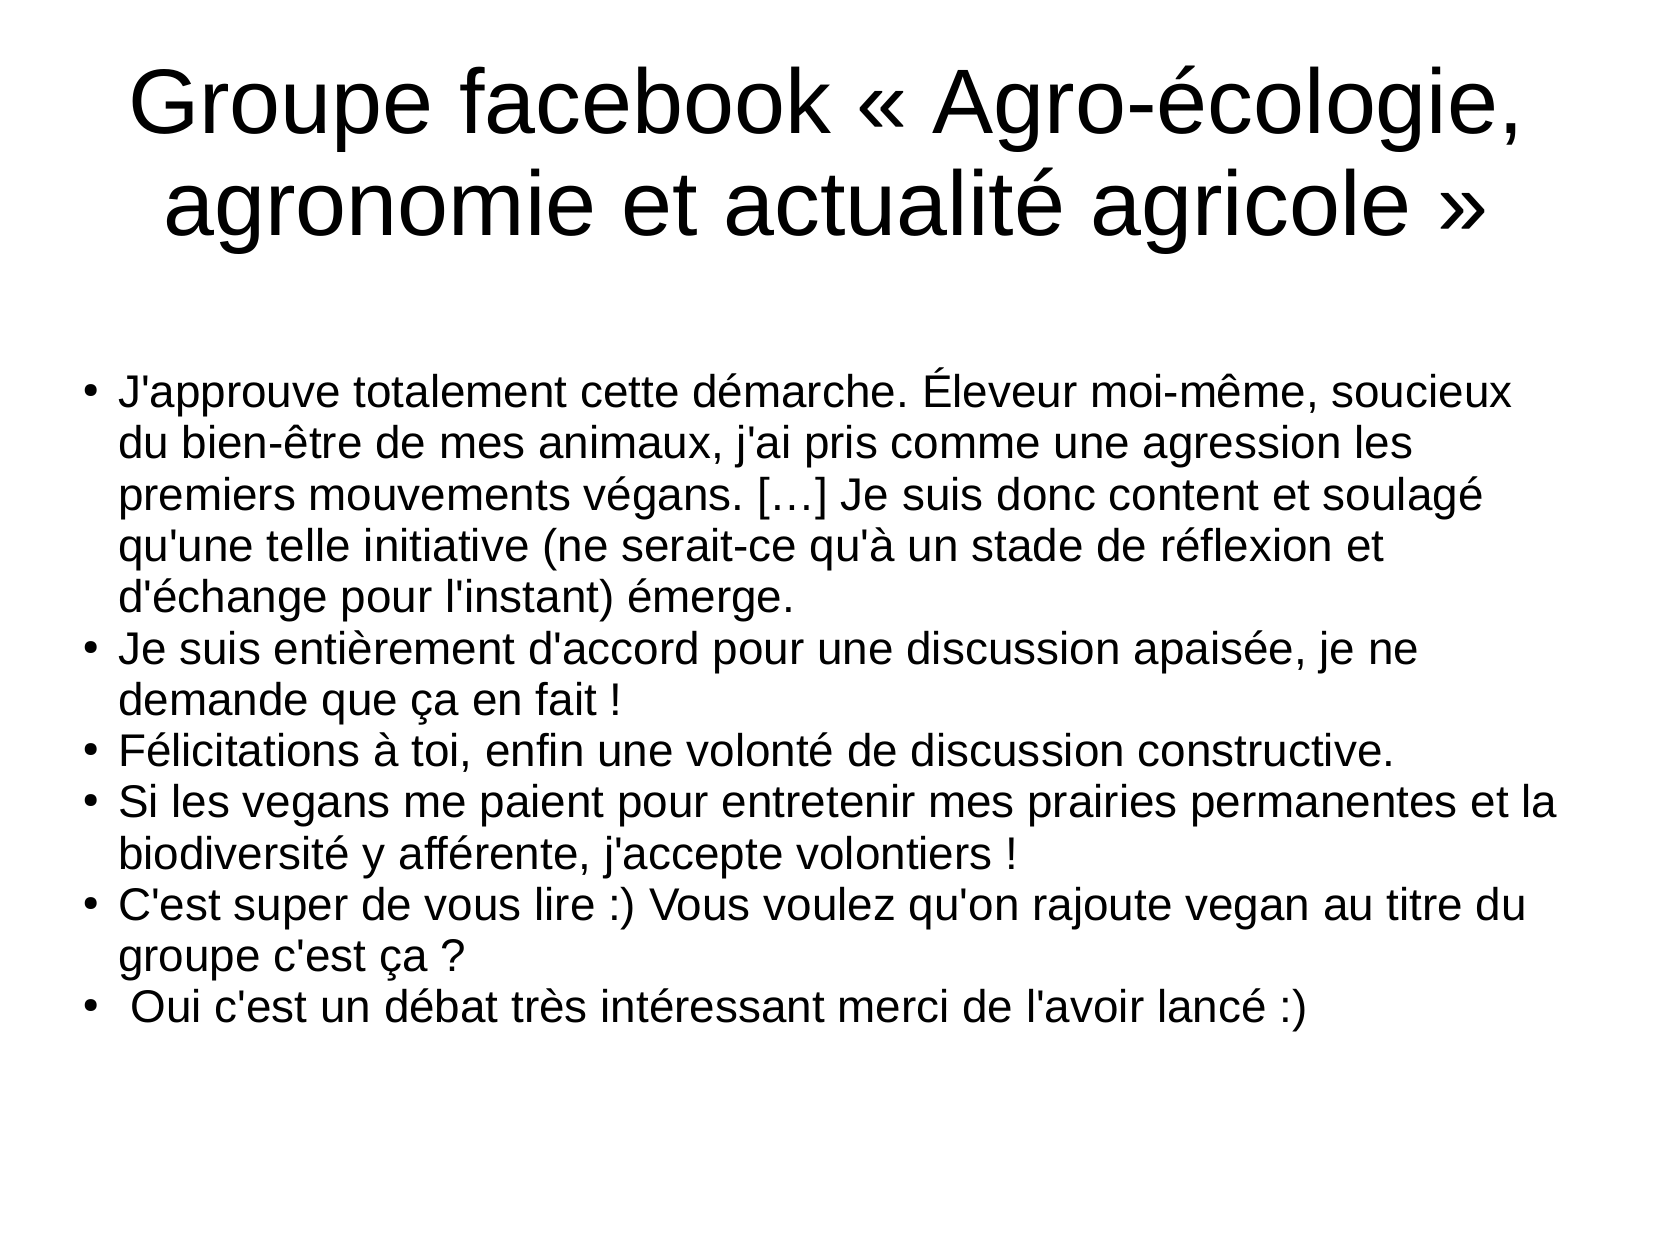

# Groupe facebook « Agro-écologie, agronomie et actualité agricole »
J'approuve totalement cette démarche. Éleveur moi-même, soucieux du bien-être de mes animaux, j'ai pris comme une agression les premiers mouvements végans. […] Je suis donc content et soulagé qu'une telle initiative (ne serait-ce qu'à un stade de réflexion et d'échange pour l'instant) émerge.
Je suis entièrement d'accord pour une discussion apaisée, je ne demande que ça en fait !
Félicitations à toi, enfin une volonté de discussion constructive.
Si les vegans me paient pour entretenir mes prairies permanentes et la biodiversité y afférente, j'accepte volontiers !
C'est super de vous lire :) Vous voulez qu'on rajoute vegan au titre du groupe c'est ça ?
 Oui c'est un débat très intéressant merci de l'avoir lancé :)